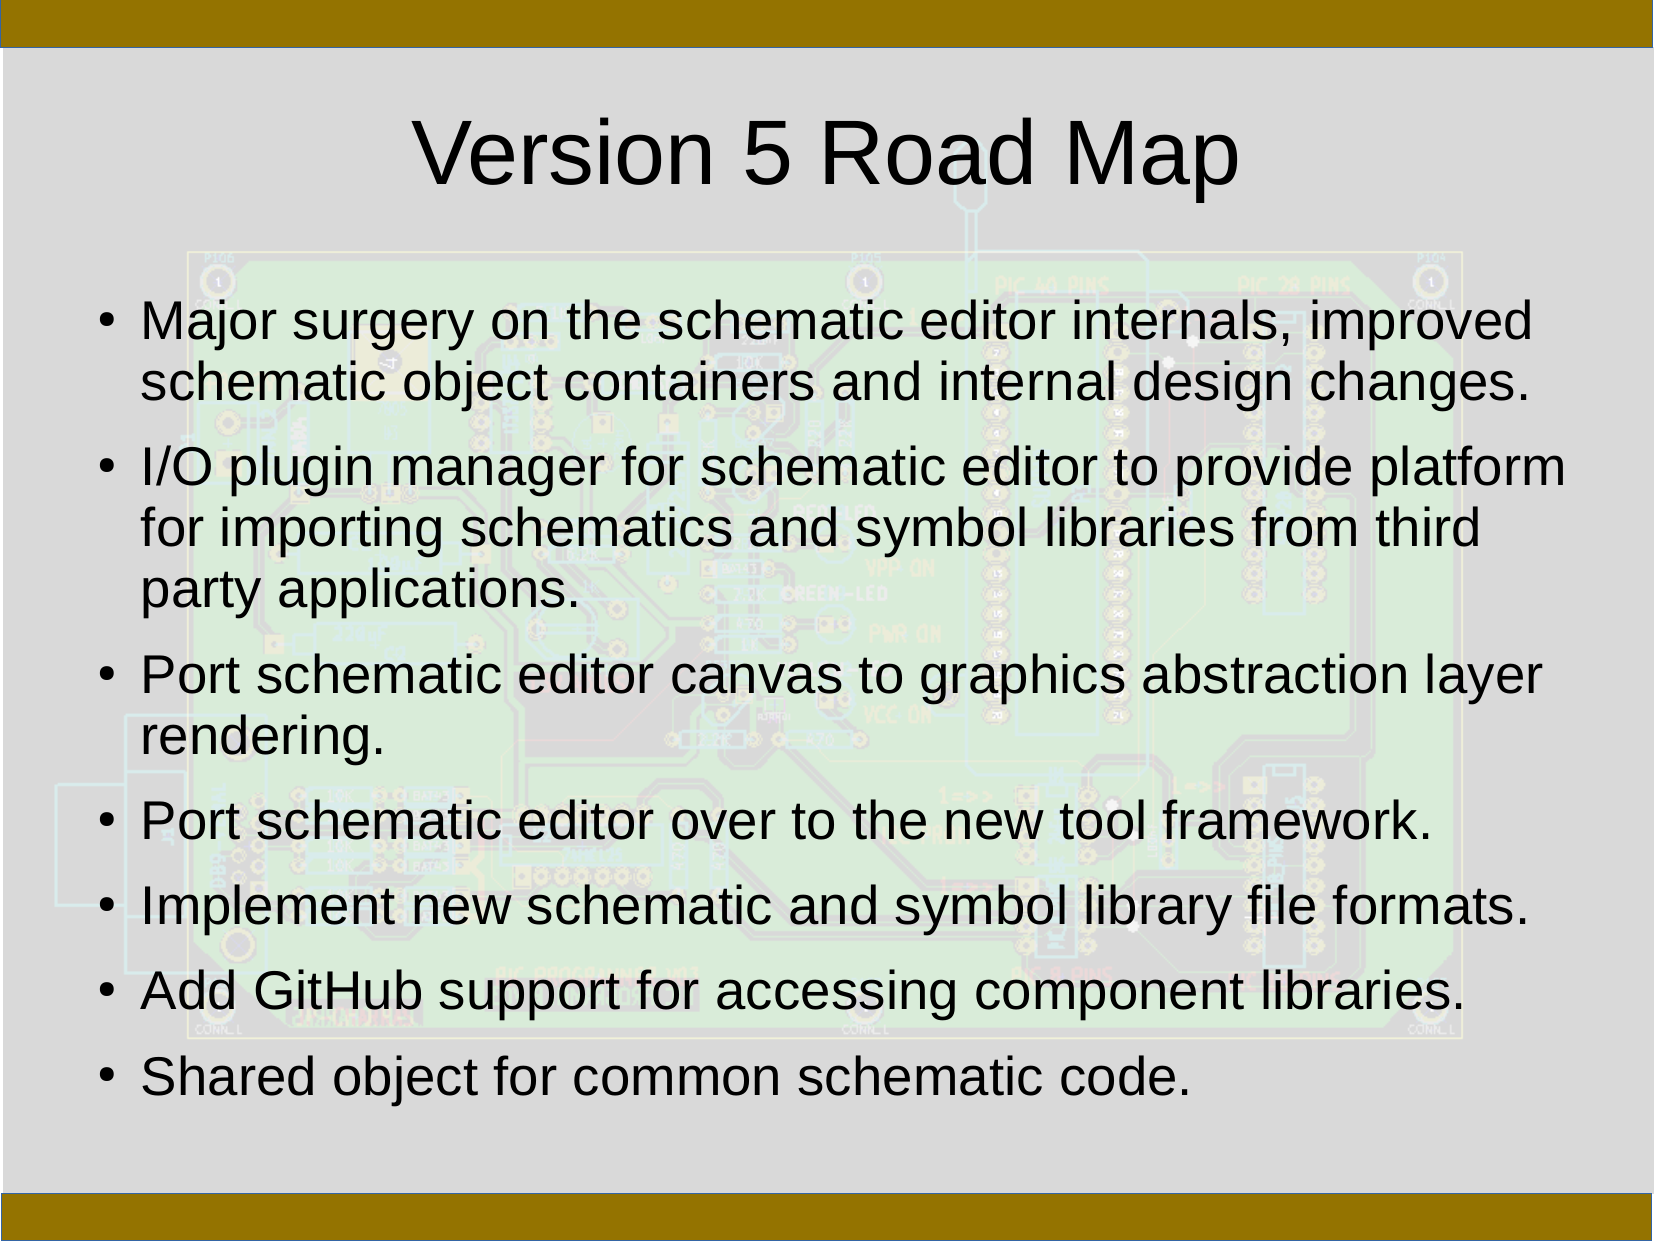

# Version 5 Road Map
Major surgery on the schematic editor internals, improved schematic object containers and internal design changes.
I/O plugin manager for schematic editor to provide platform for importing schematics and symbol libraries from third party applications.
Port schematic editor canvas to graphics abstraction layer rendering.
Port schematic editor over to the new tool framework.
Implement new schematic and symbol library file formats.
Add GitHub support for accessing component libraries.
Shared object for common schematic code.